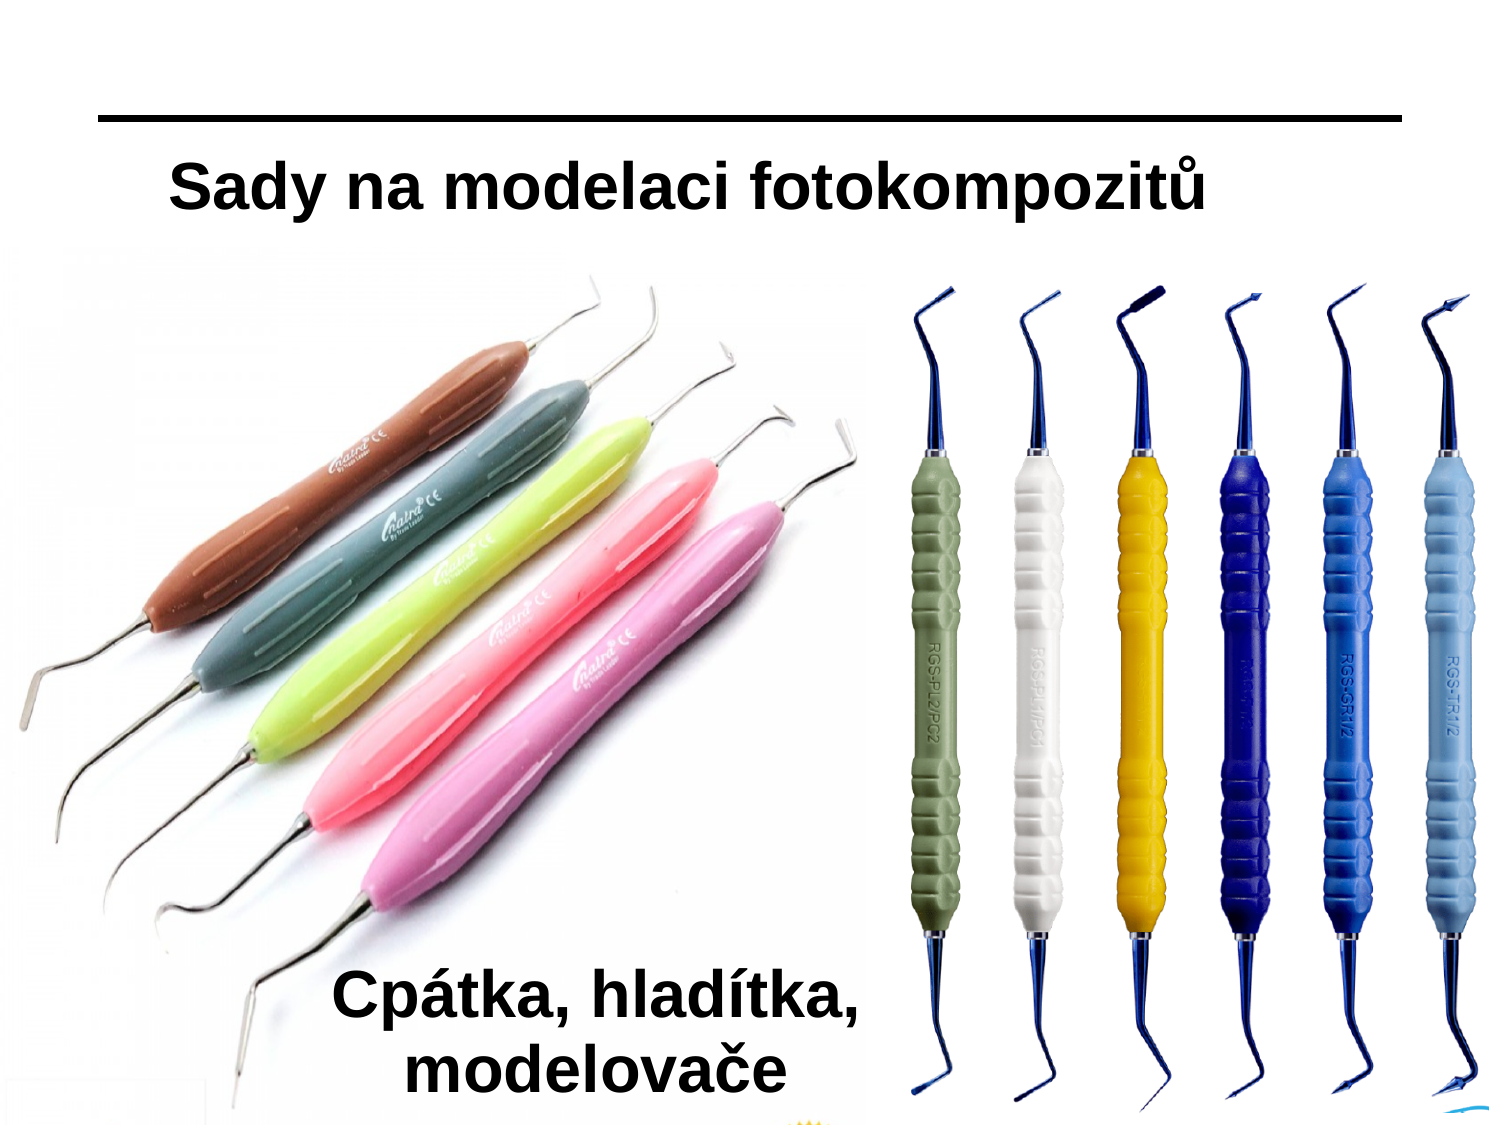

Sady na modelaci fotokompozitů
Cpátka, hladítka, modelovače